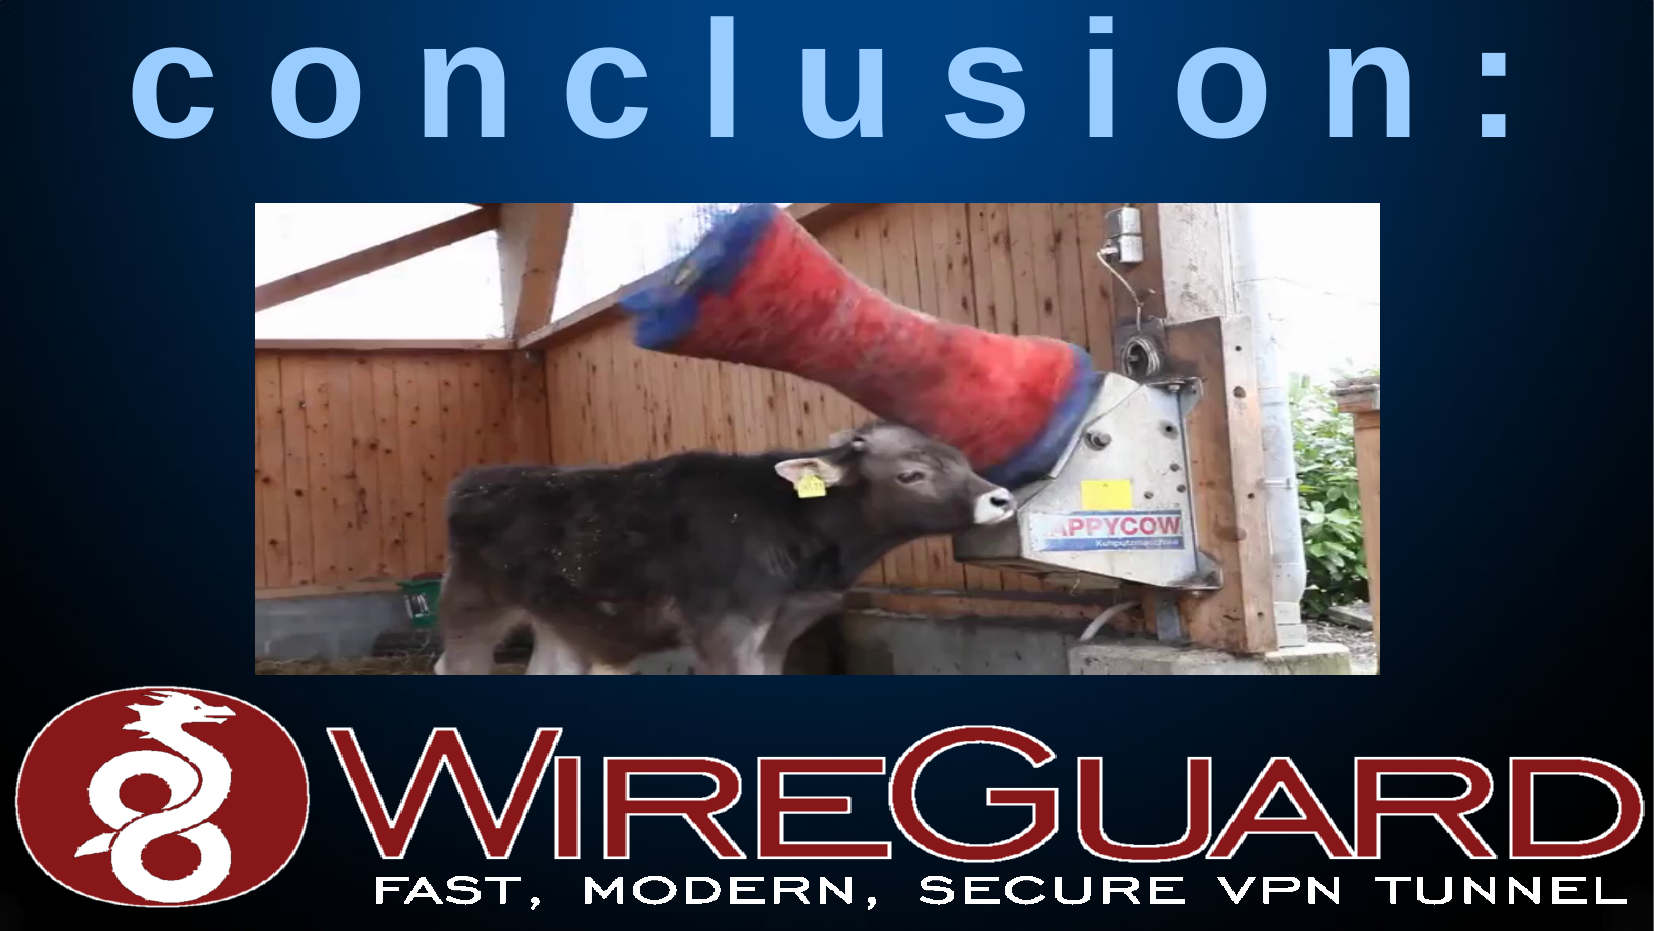

# c o n c l u s i o n :